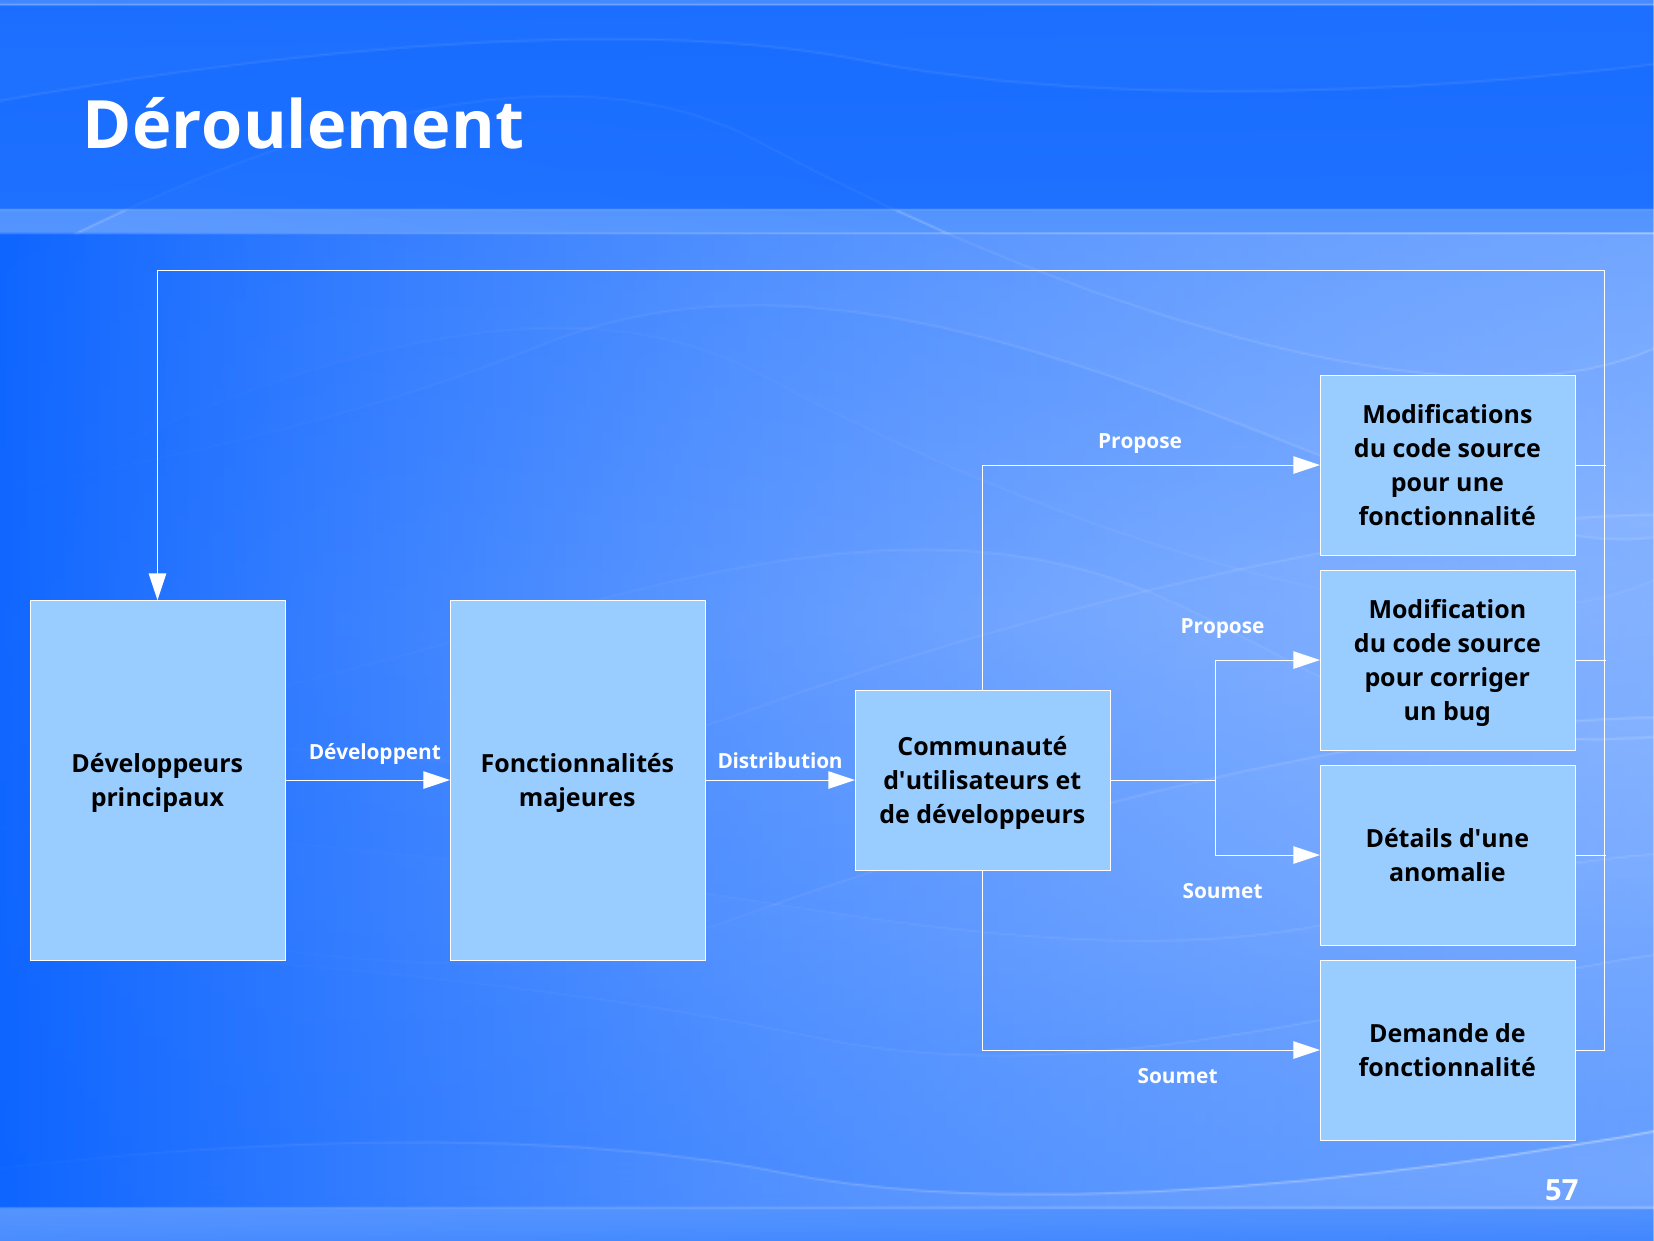

# Déroulement
Modifications
du code source
pour une
fonctionnalité
Propose
Modification
du code source
pour corriger
un bug
Développeurs
principaux
Fonctionnalités
majeures
Propose
Communauté
d'utilisateurs et
de développeurs
Développent
Distribution
Détails d'une
anomalie
Soumet
Demande de
fonctionnalité
Soumet
57